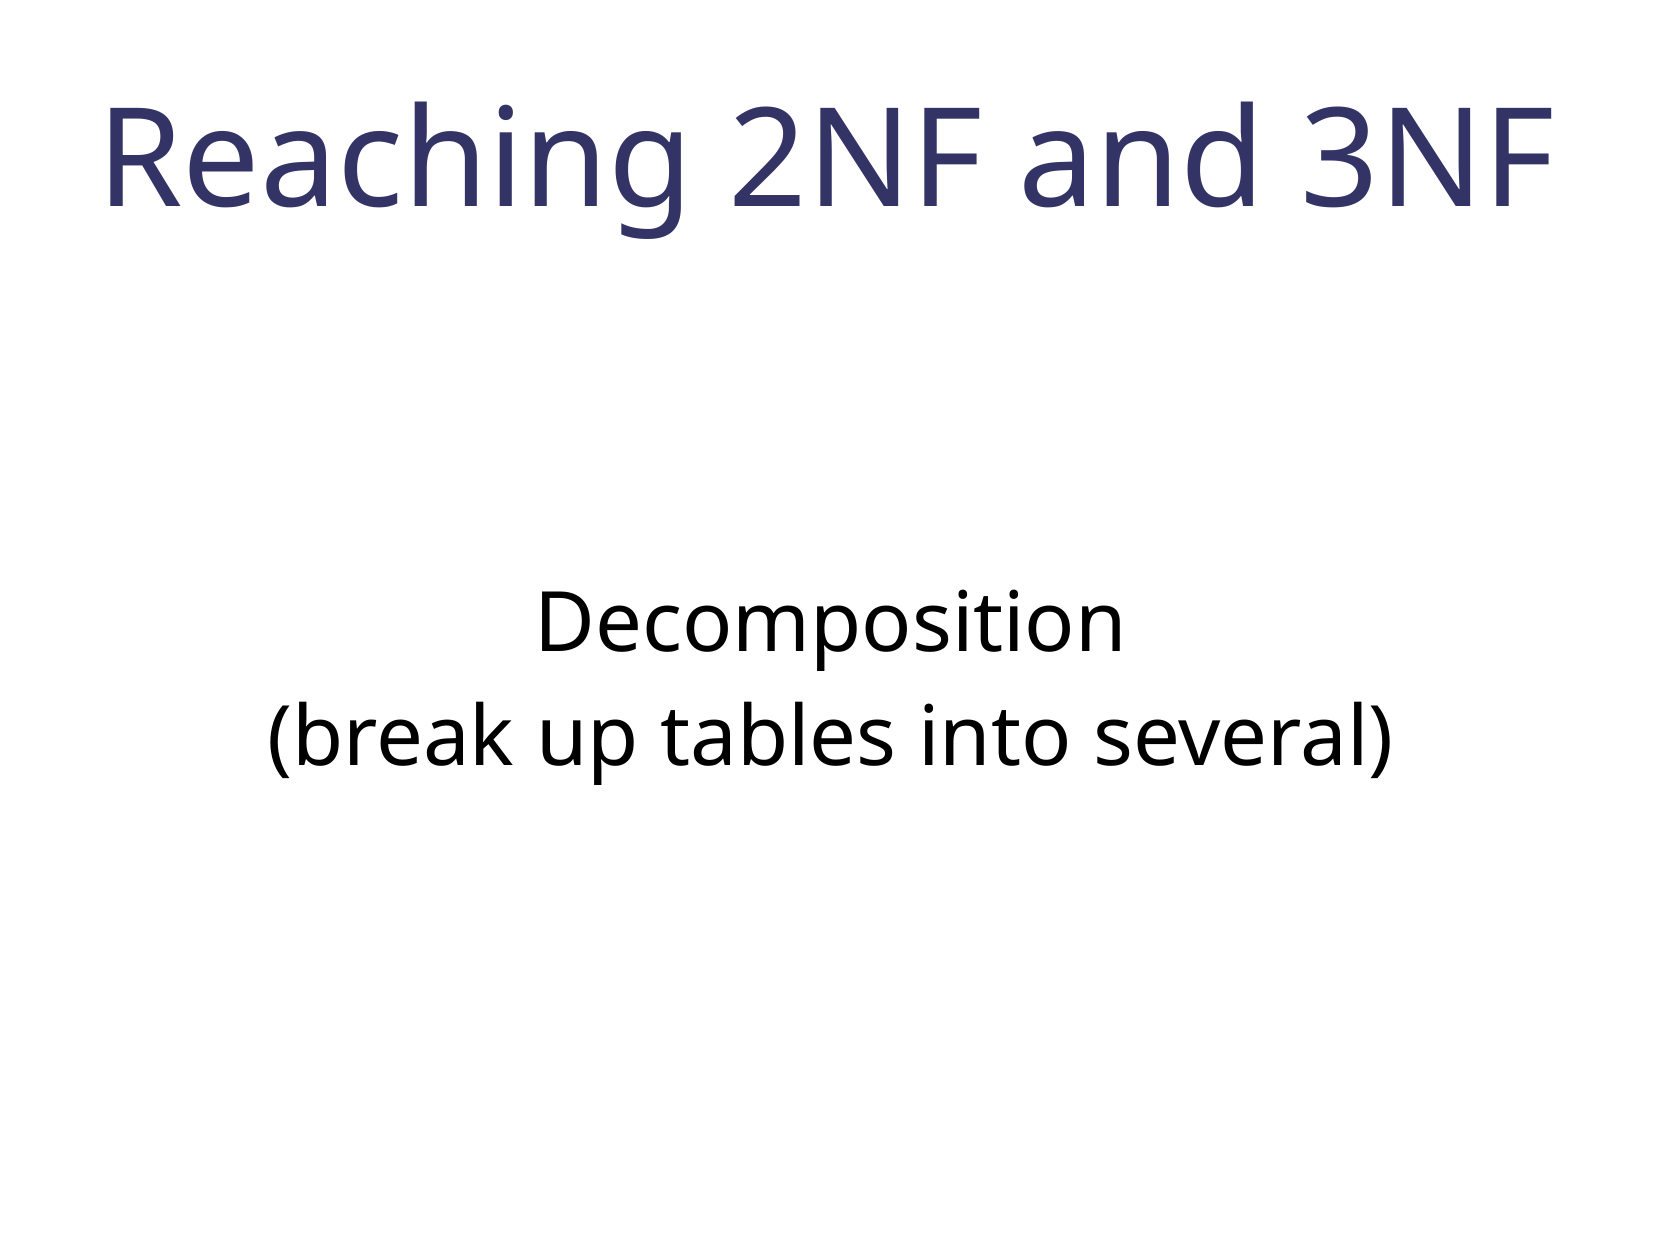

# Reaching 2NF and 3NF
Decomposition
(break up tables into several)